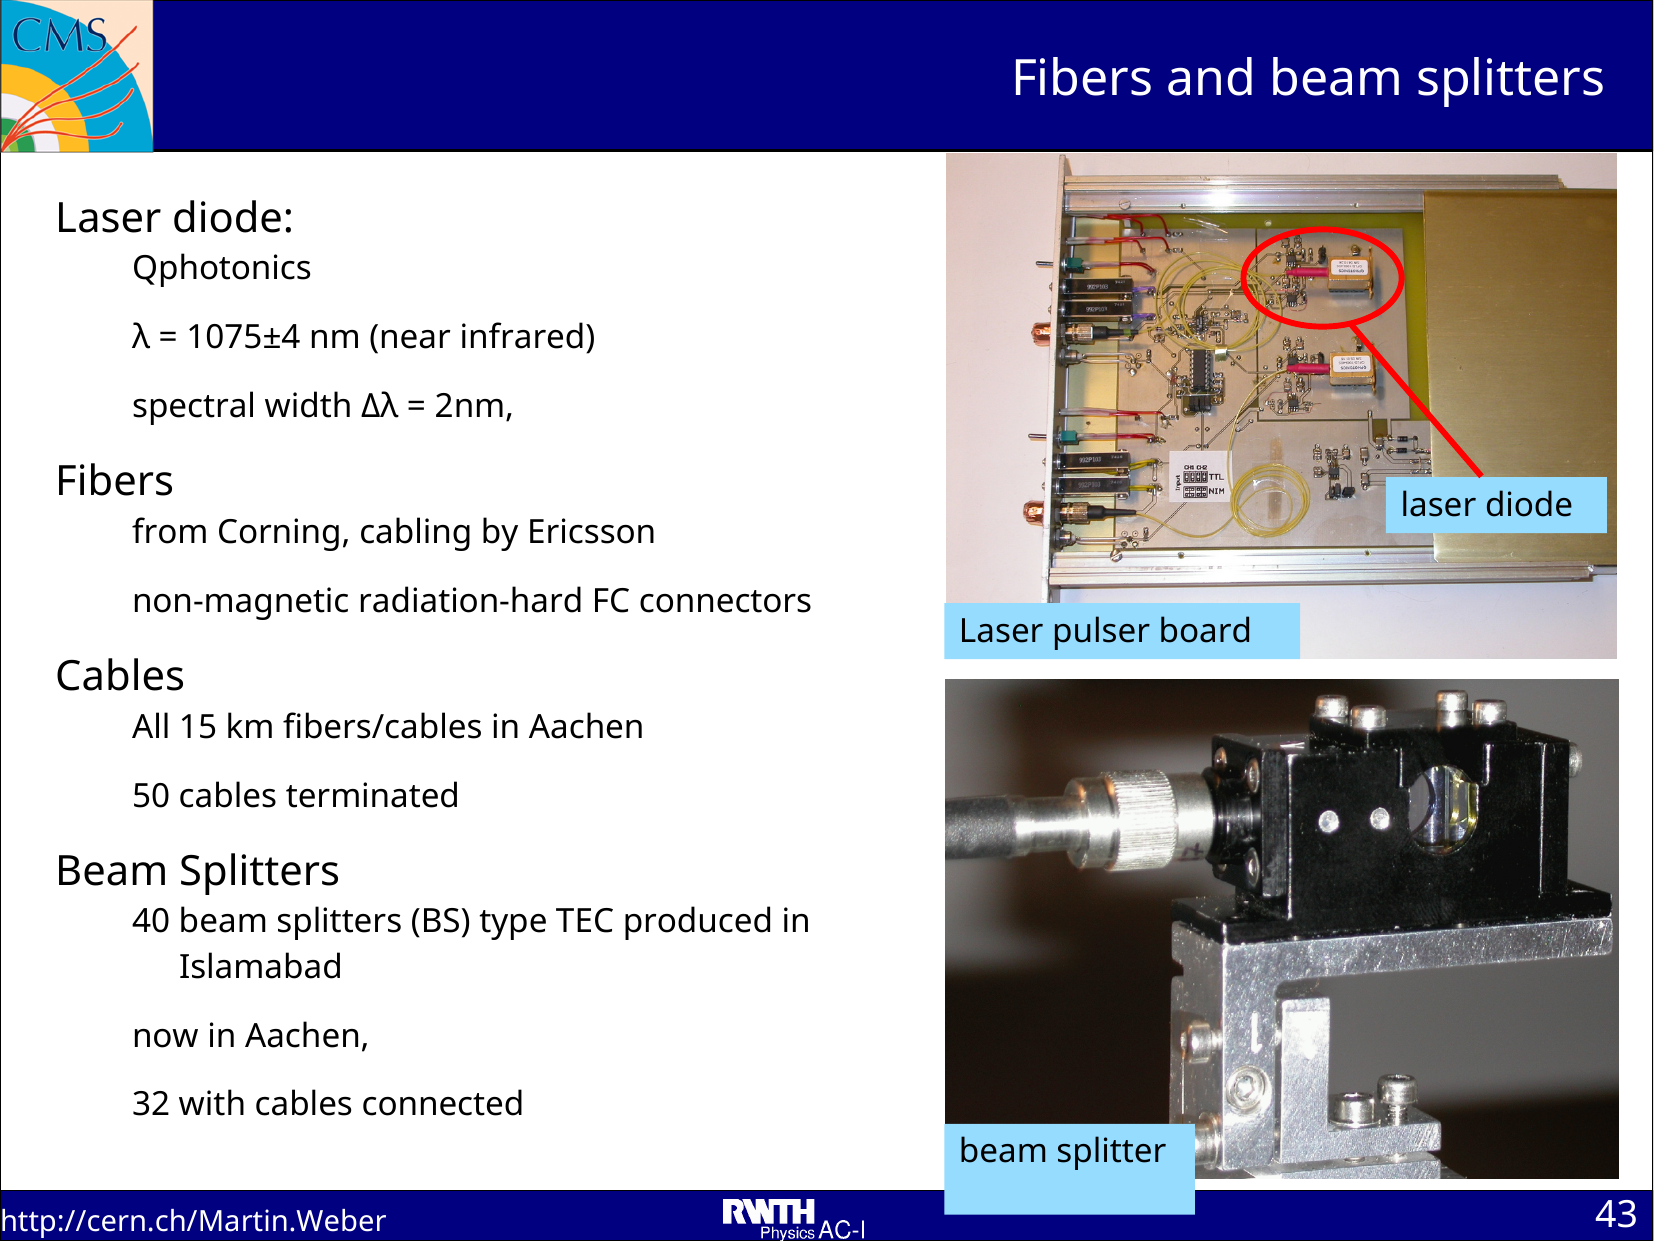

# Fibers and beam splitters
laser diode
Laser pulser board
Laser diode:
Qphotonics
λ = 1075±4 nm (near infrared)
spectral width Δλ = 2nm,
Fibers
from Corning, cabling by Ericsson
non-magnetic radiation-hard FC connectors
Cables
All 15 km fibers/cables in Aachen
50 cables terminated
Beam Splitters
40 beam splitters (BS) type TEC produced in Islamabad
now in Aachen,
32 with cables connected
beam splitter